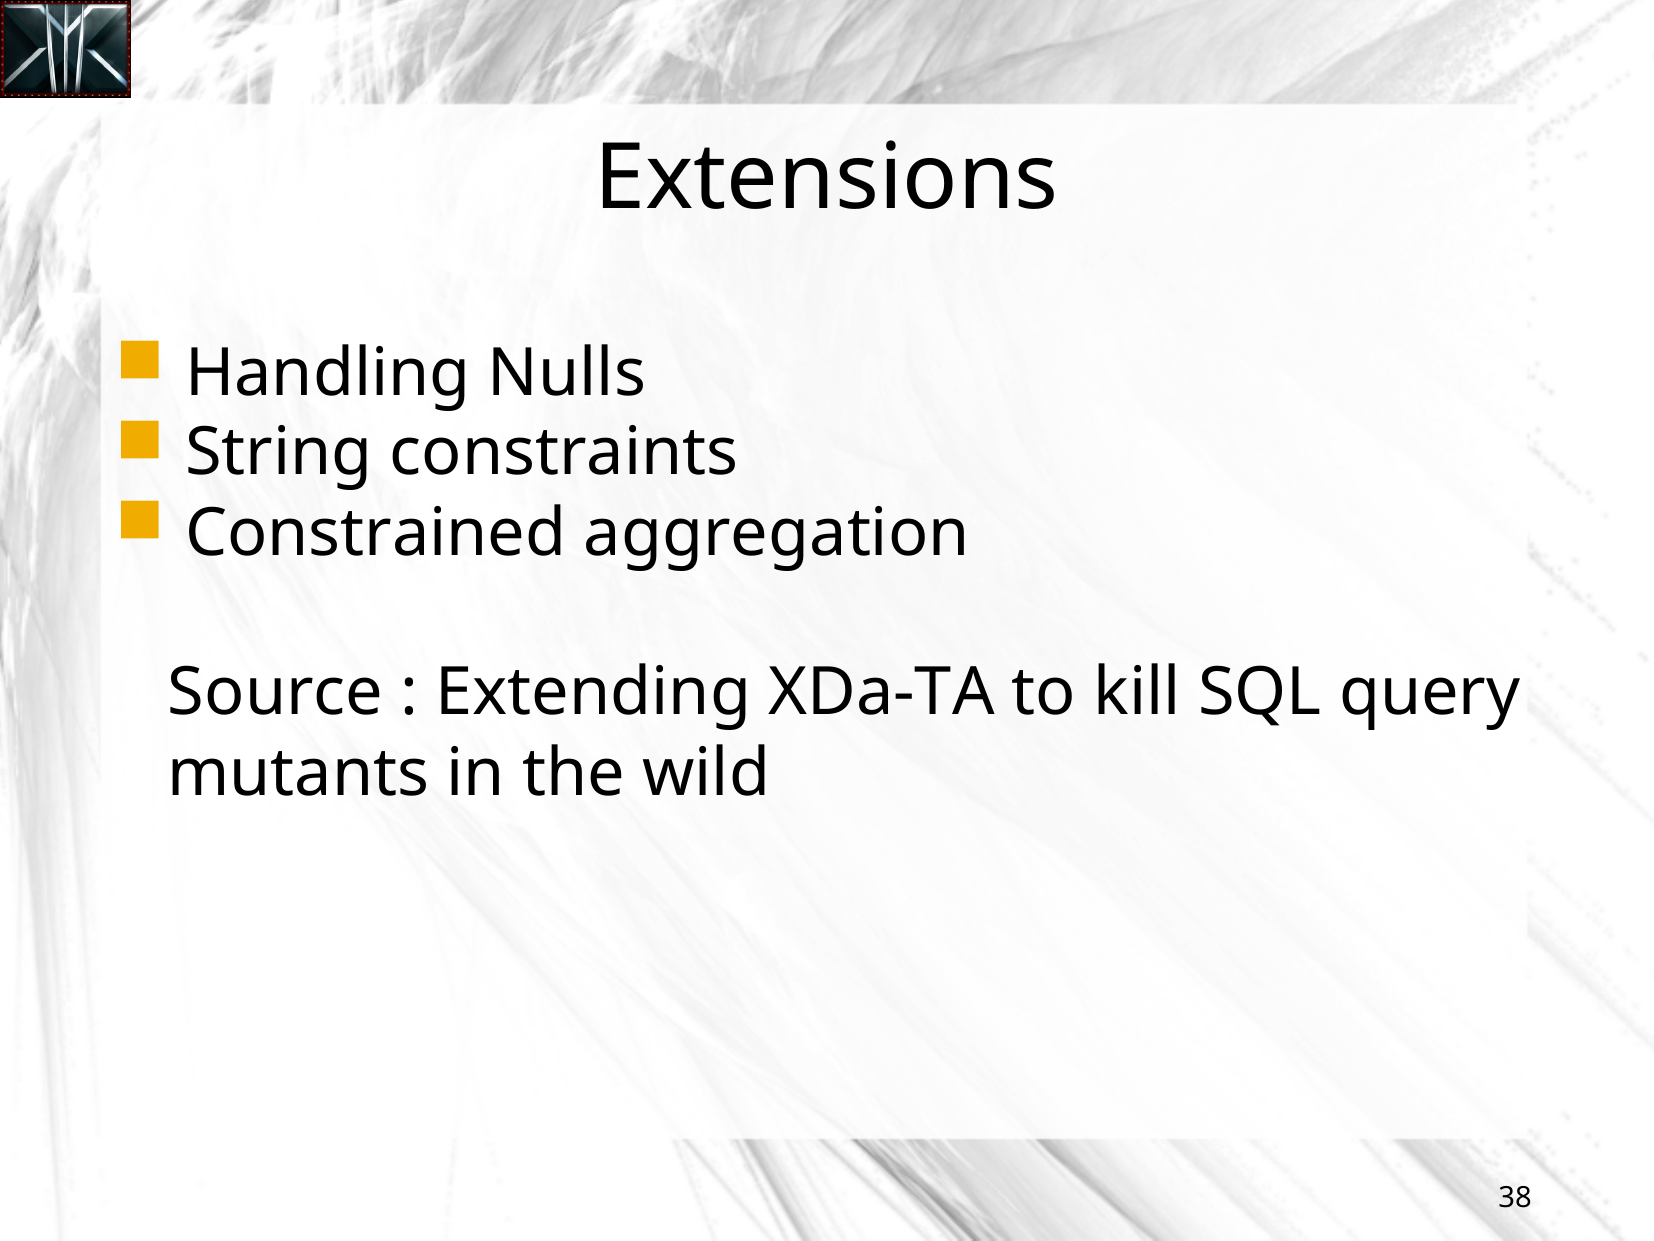

# Extensions
 Handling Nulls
 String constraints
 Constrained aggregation
Source : Extending XDa-TA to kill SQL query mutants in the wild